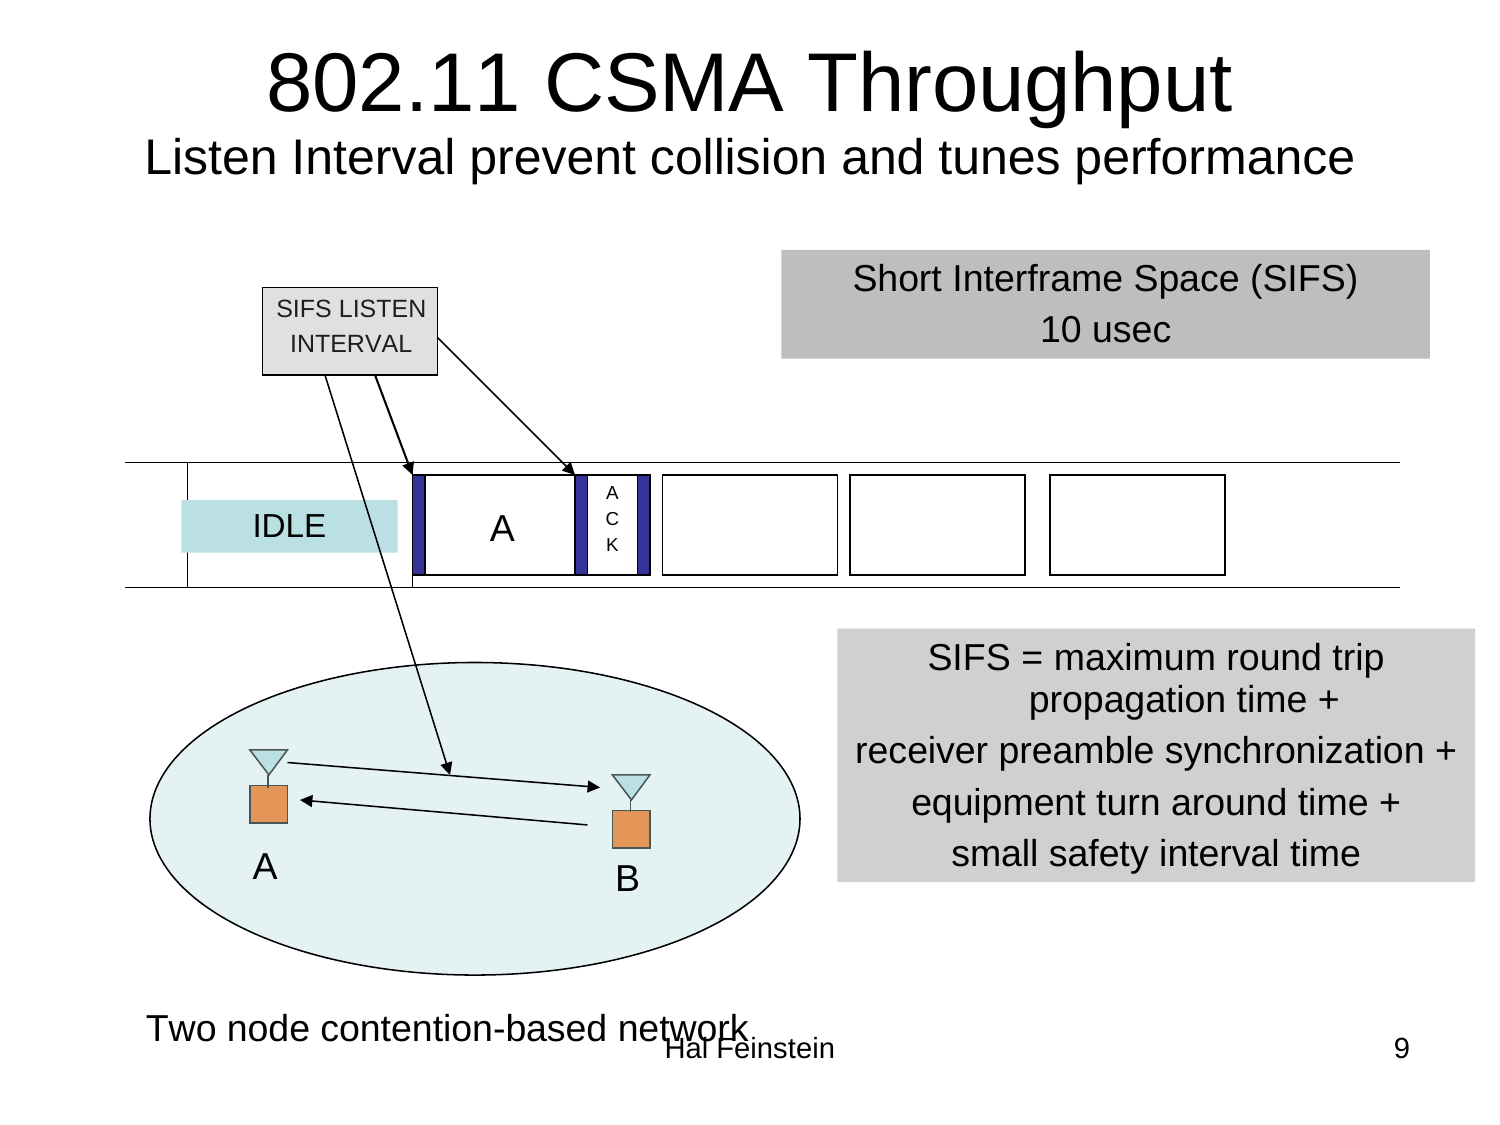

# 802.11 CSMA Throughput Listen Interval prevent collision and tunes performance
Short Interframe Space (SIFS)
10 usec
SIFS LISTEN
INTERVAL
A
C
K
IDLE
A
SIFS = maximum round trip propagation time +
receiver preamble synchronization +
equipment turn around time +
small safety interval time
A
B
Two node contention-based network
Hal Feinstein
9